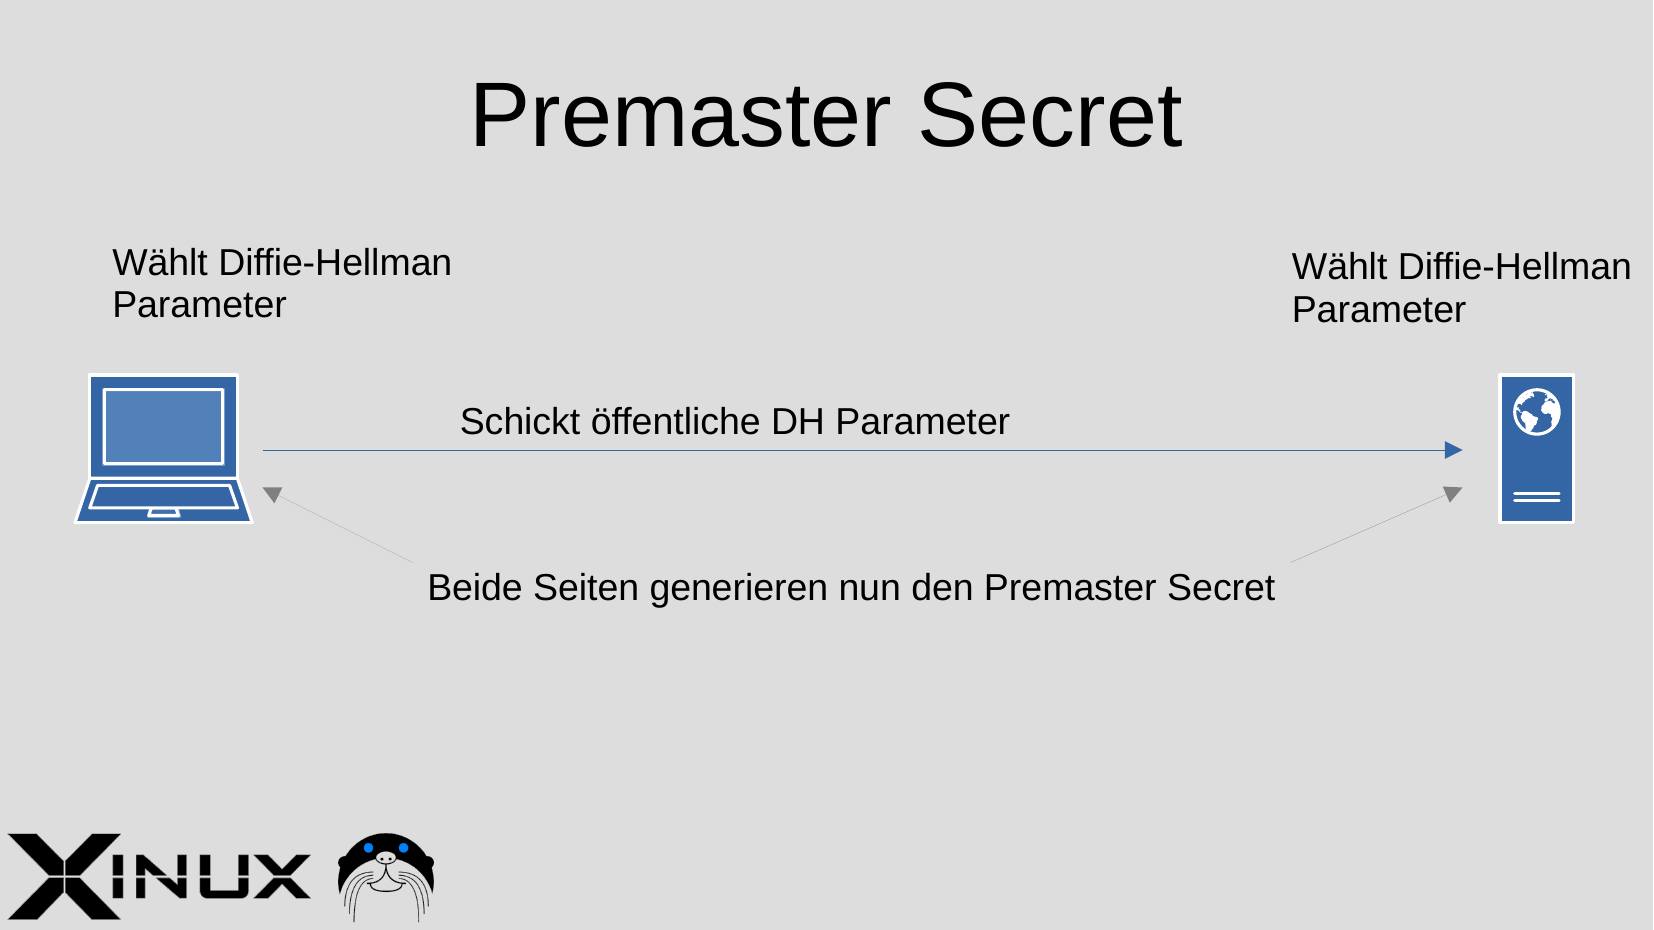

# Premaster Secret
Wählt Diffie-Hellman
Parameter
Wählt Diffie-Hellman
Parameter
Schickt öffentliche DH Parameter
Beide Seiten generieren nun den Premaster Secret